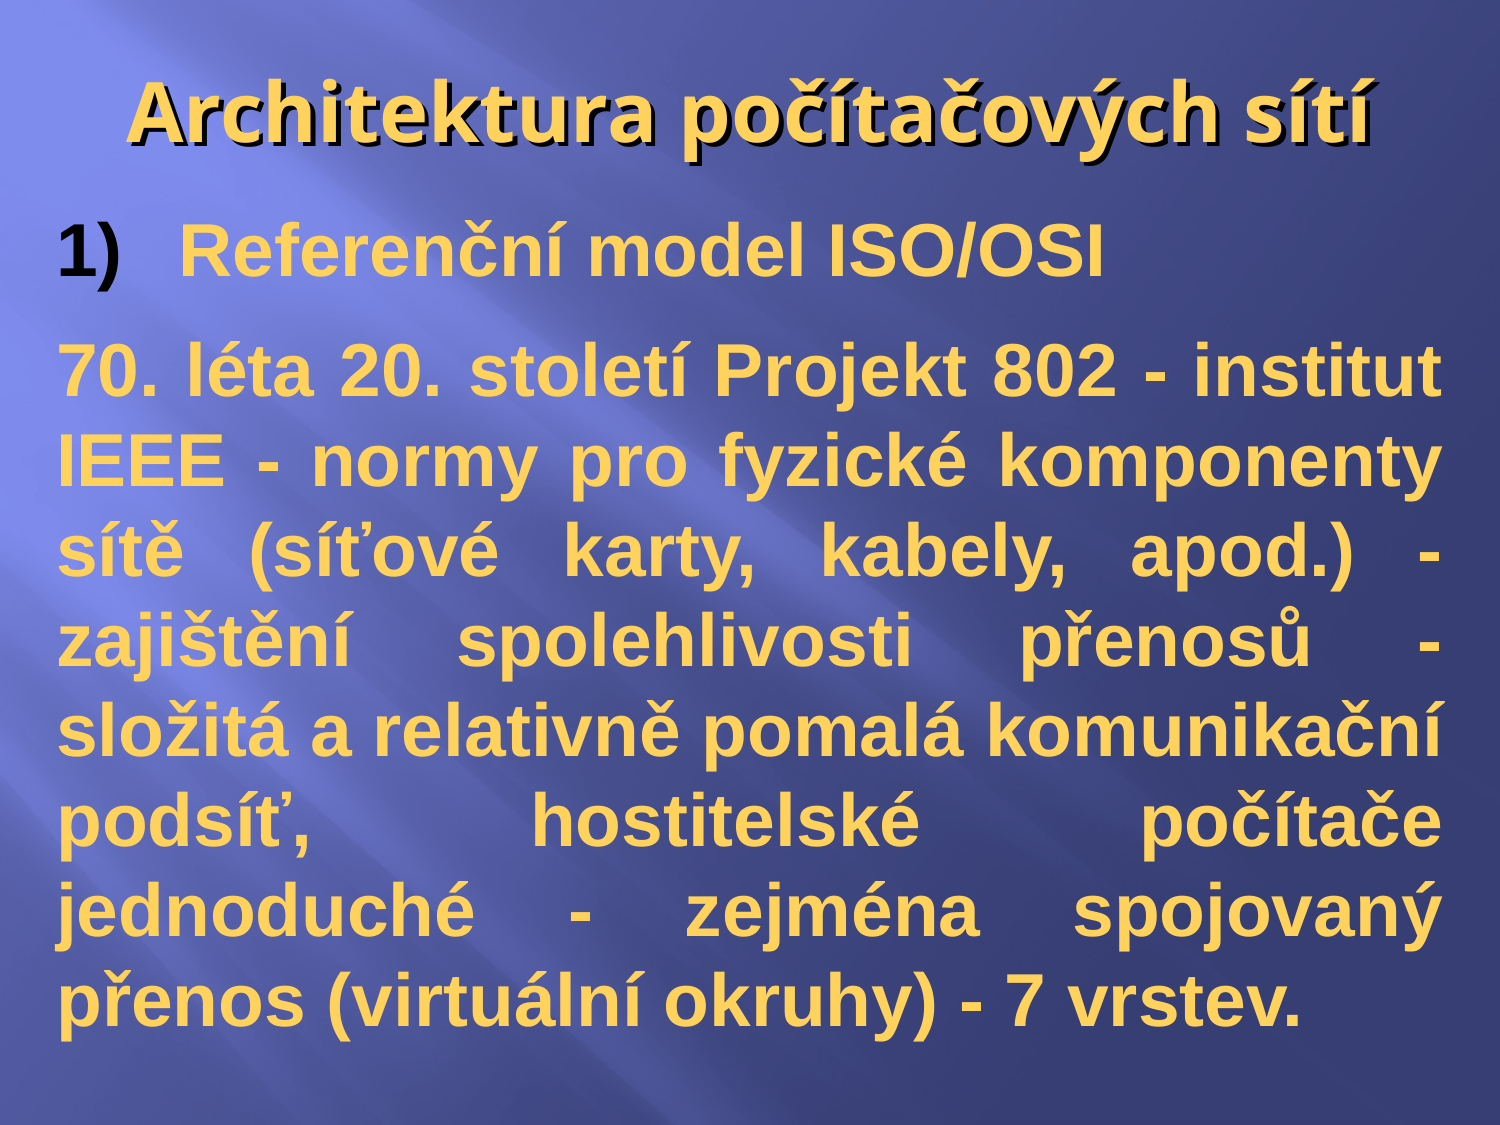

# Architektura počítačových sítí
Referenční model ISO/OSI
70. léta 20. století Projekt 802 - institut IEEE - normy pro fyzické komponenty sítě (síťové karty, kabely, apod.) - zajištění spolehlivosti přenosů - složitá a relativně pomalá komunikační podsíť, hostitelské počítače jednoduché - zejména spojovaný přenos (virtuální okruhy) - 7 vrstev.